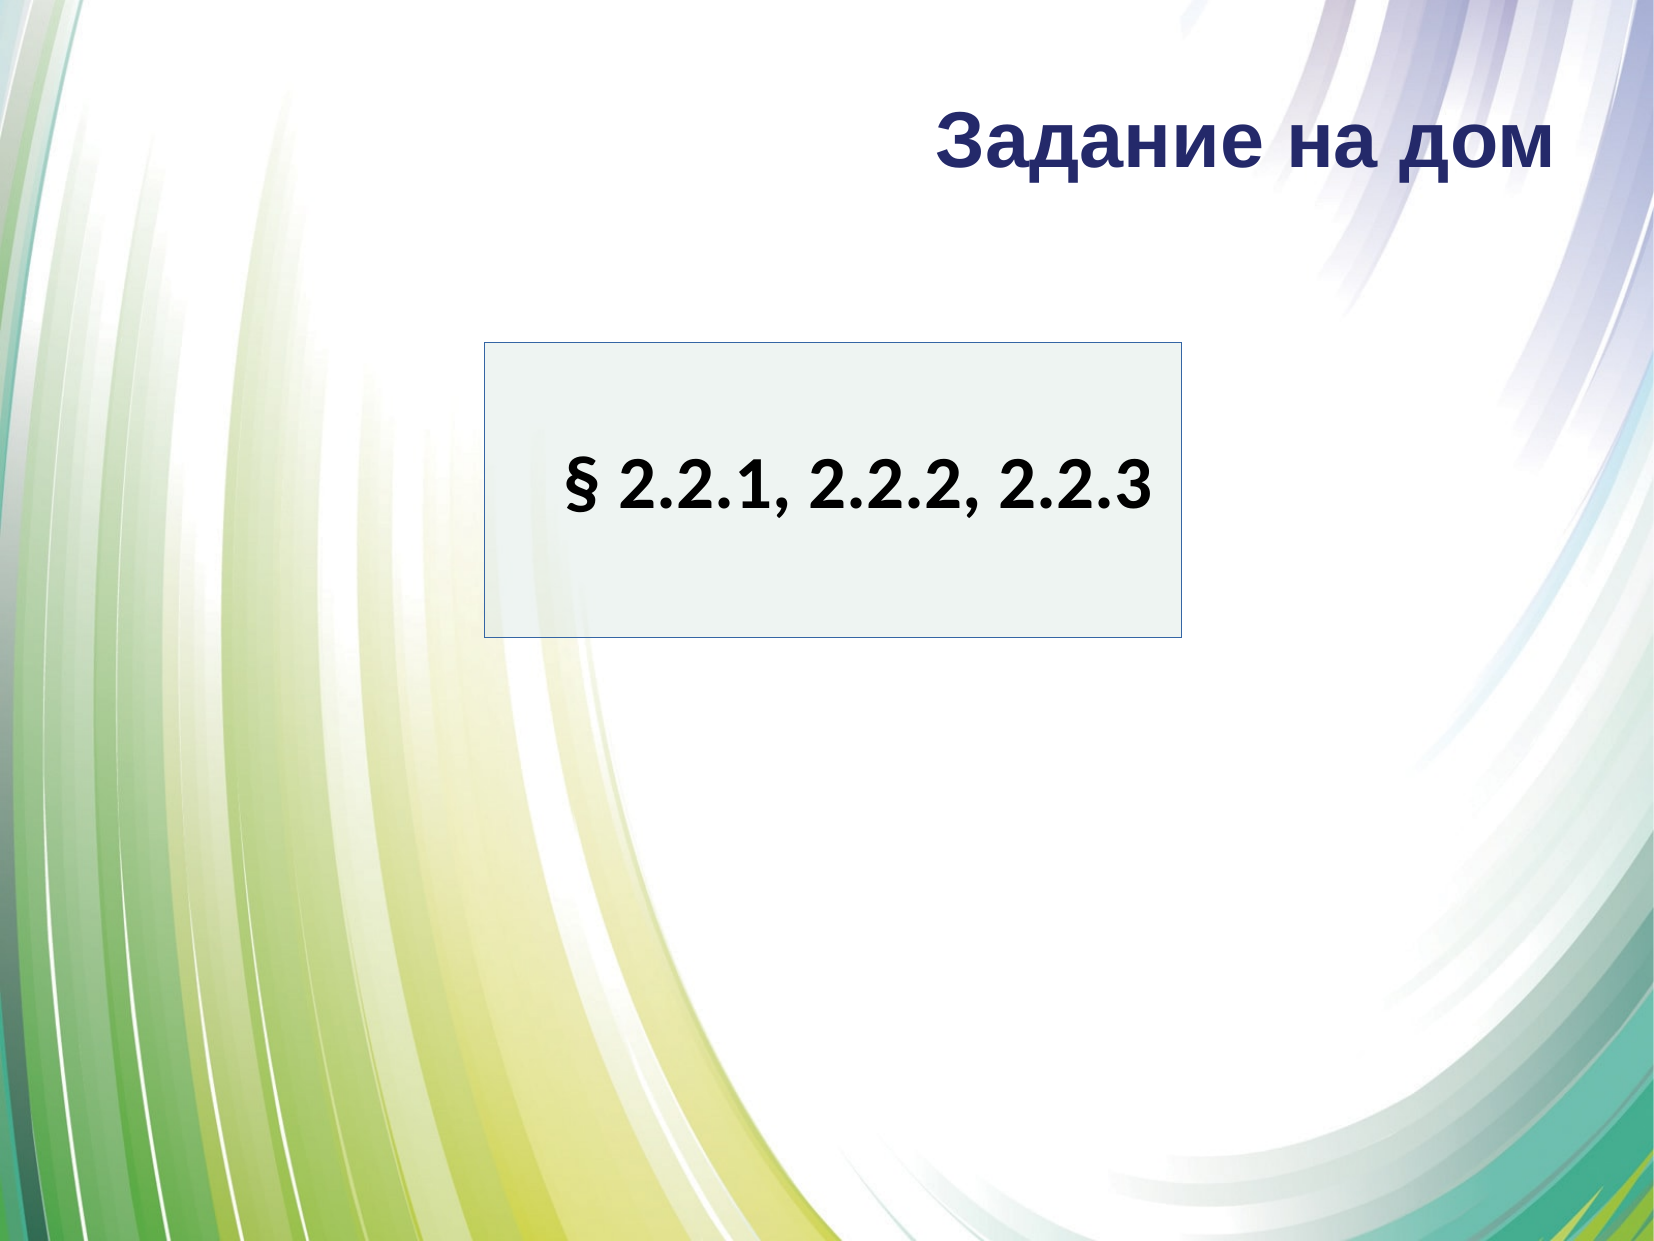

Задание на дом
§ 2.2.1, 2.2.2, 2.2.3